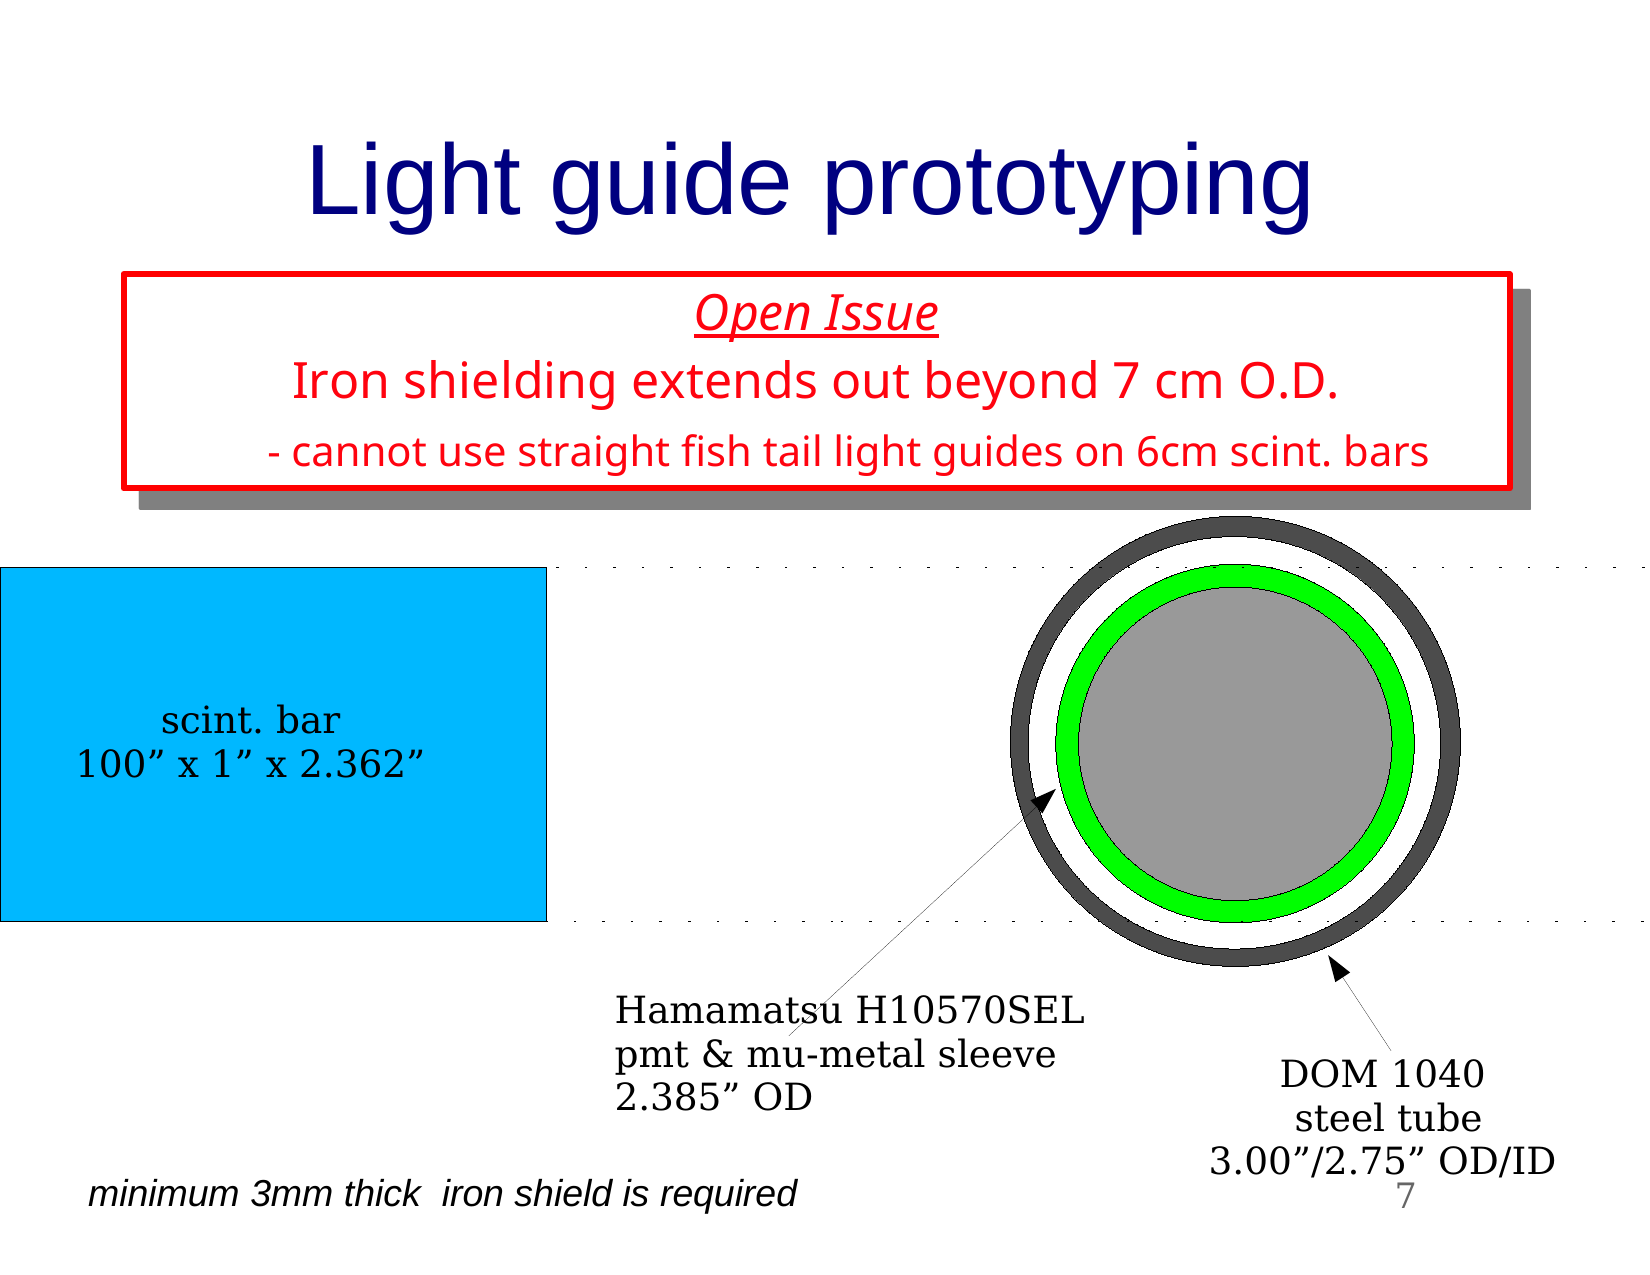

Light guide prototyping
Open Issue
Iron shielding extends out beyond 7 cm O.D.
	- cannot use straight fish tail light guides on 6cm scint. bars
scint. bar
100” x 1” x 2.362”
Hamamatsu H10570SEL
pmt & mu-metal sleeve
2.385” OD
DOM 1040
steel tube
3.00”/2.75” OD/ID
minimum 3mm thick iron shield is required